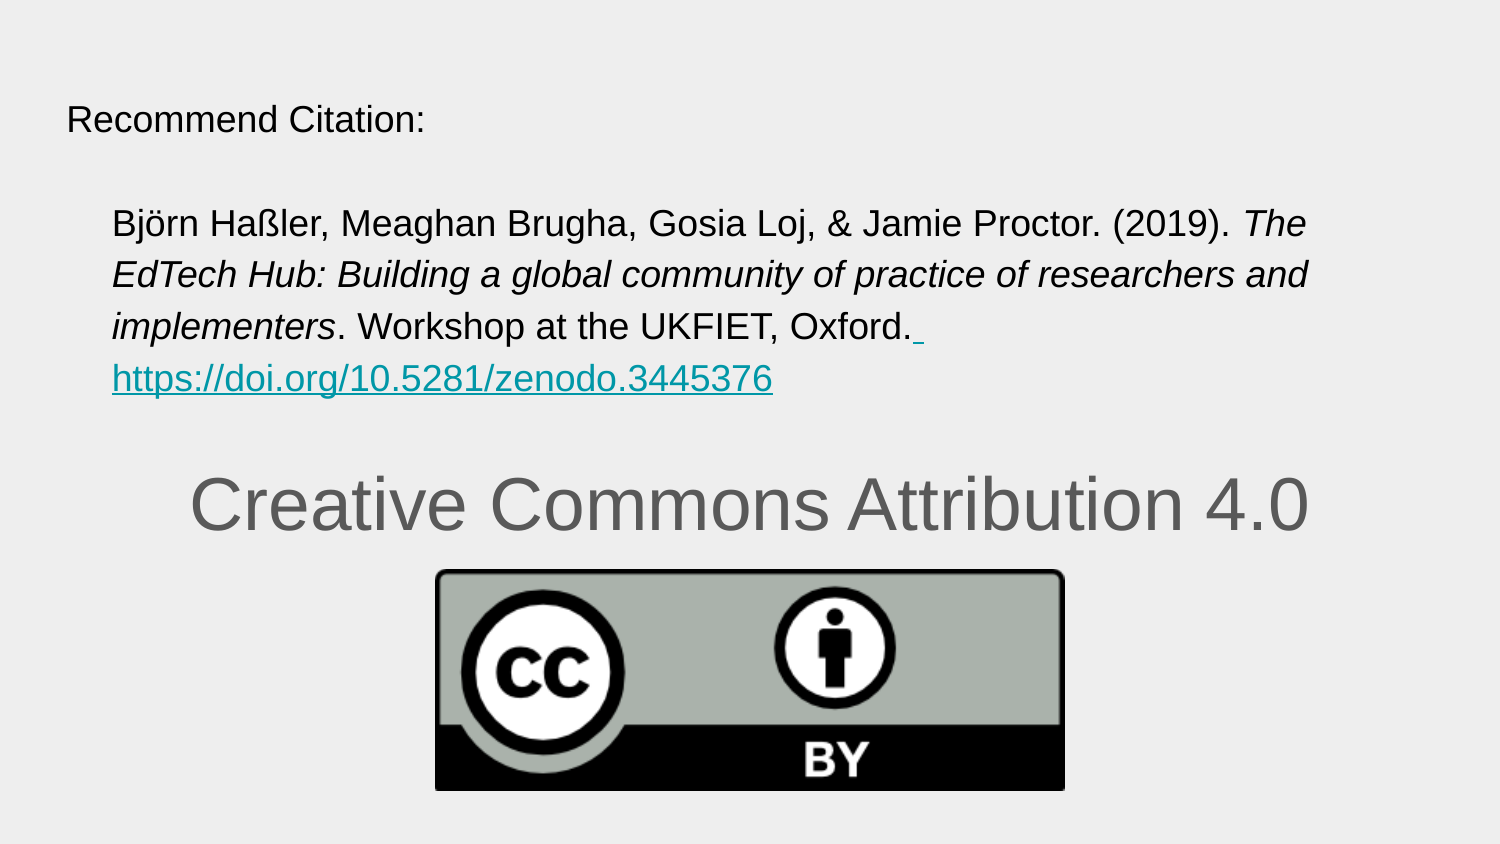

# Recommend Citation: Björn Haßler, Meaghan Brugha, Gosia Loj, & Jamie Proctor. (2019). The EdTech Hub: Building a global community of practice of researchers and implementers. Workshop at the UKFIET, Oxford. https://doi.org/10.5281/zenodo.3445376
Creative Commons Attribution 4.0